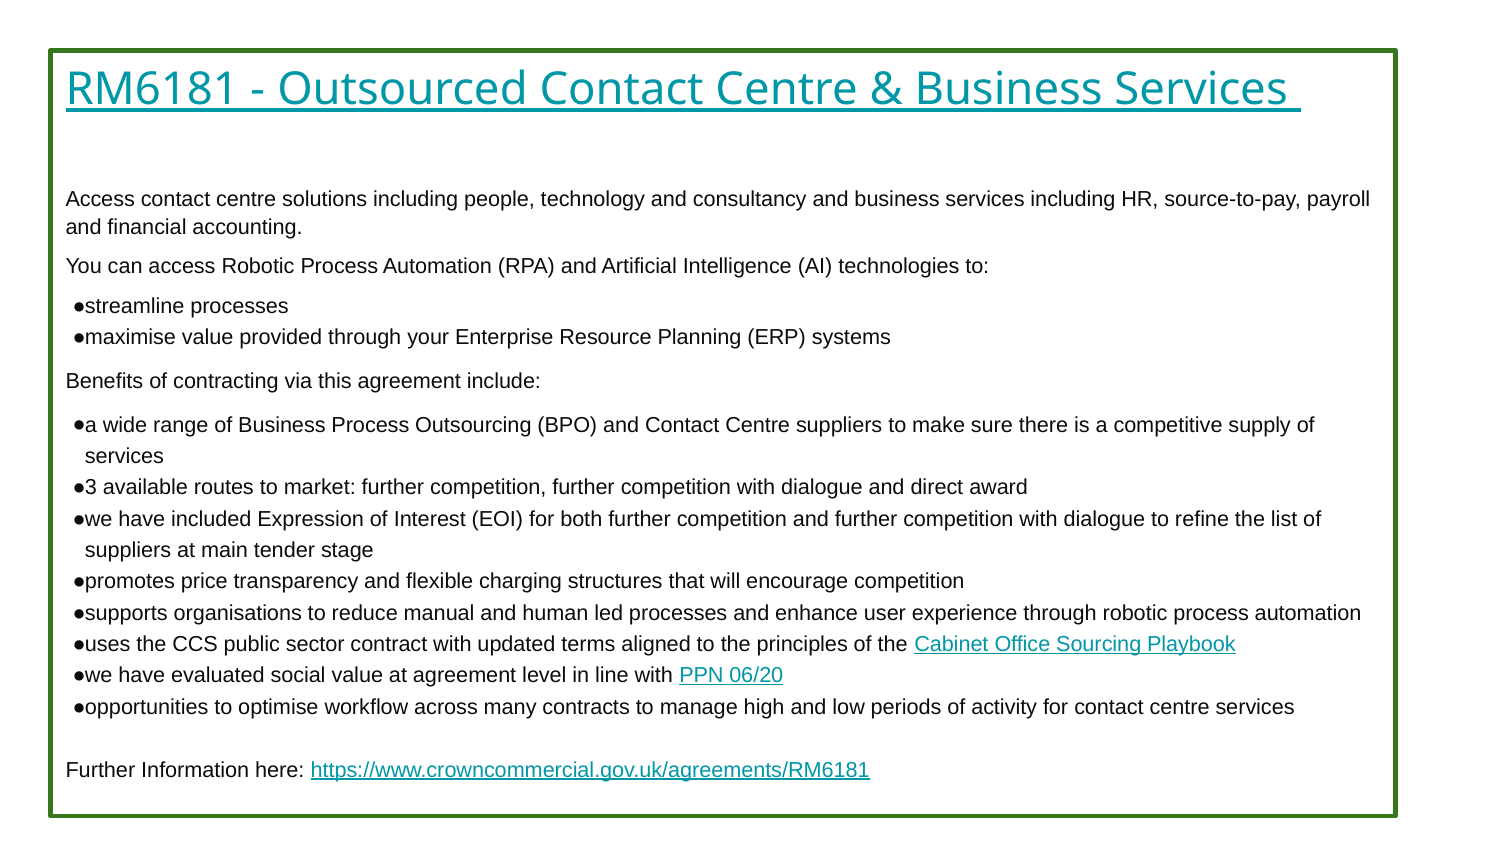

# RM6181 - Outsourced Contact Centre & Business Services
Access contact centre solutions including people, technology and consultancy and business services including HR, source-to-pay, payroll and financial accounting.
You can access Robotic Process Automation (RPA) and Artificial Intelligence (AI) technologies to:
streamline processes
maximise value provided through your Enterprise Resource Planning (ERP) systems
Benefits of contracting via this agreement include:
a wide range of Business Process Outsourcing (BPO) and Contact Centre suppliers to make sure there is a competitive supply of services
3 available routes to market: further competition, further competition with dialogue and direct award
we have included Expression of Interest (EOI) for both further competition and further competition with dialogue to refine the list of suppliers at main tender stage
promotes price transparency and flexible charging structures that will encourage competition
supports organisations to reduce manual and human led processes and enhance user experience through robotic process automation
uses the CCS public sector contract with updated terms aligned to the principles of the Cabinet Office Sourcing Playbook
we have evaluated social value at agreement level in line with PPN 06/20
opportunities to optimise workflow across many contracts to manage high and low periods of activity for contact centre services
Further Information here: https://www.crowncommercial.gov.uk/agreements/RM6181